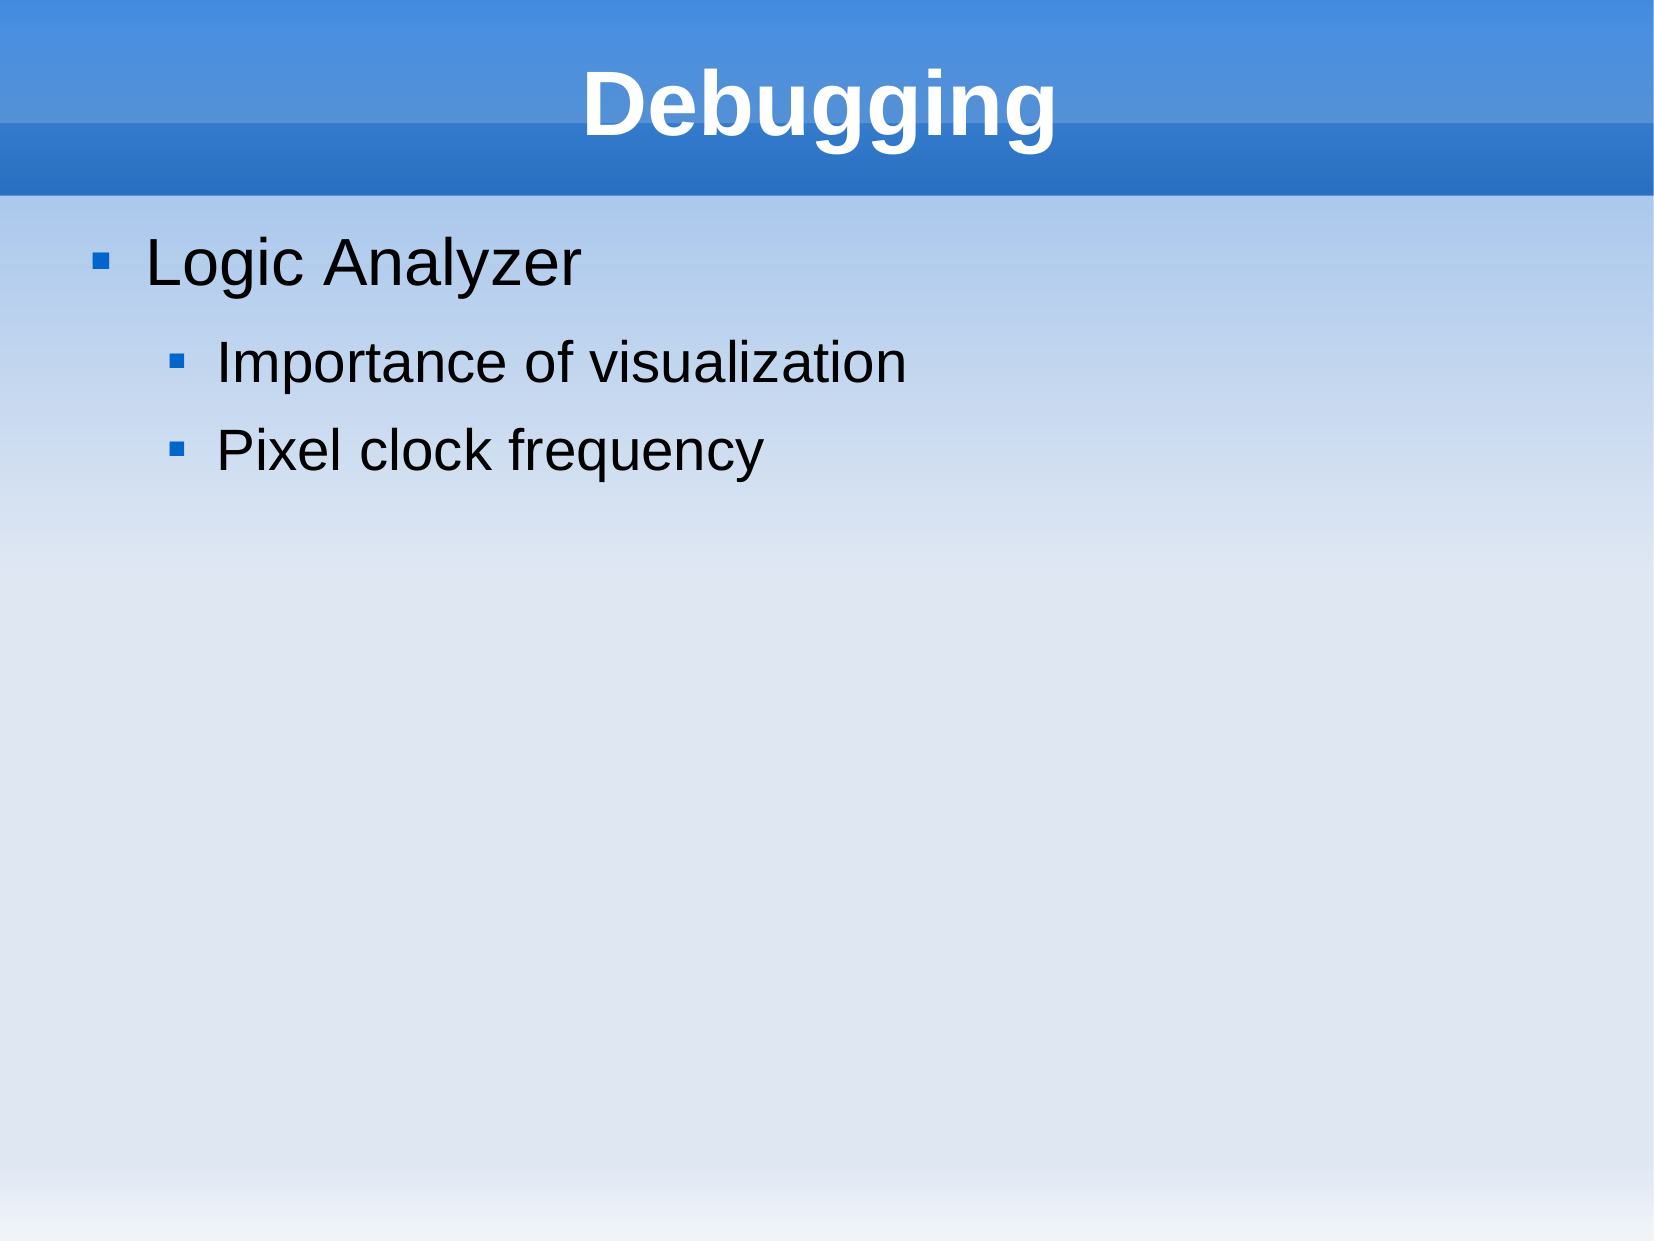

# Debugging
Logic Analyzer
Importance of visualization
Pixel clock frequency